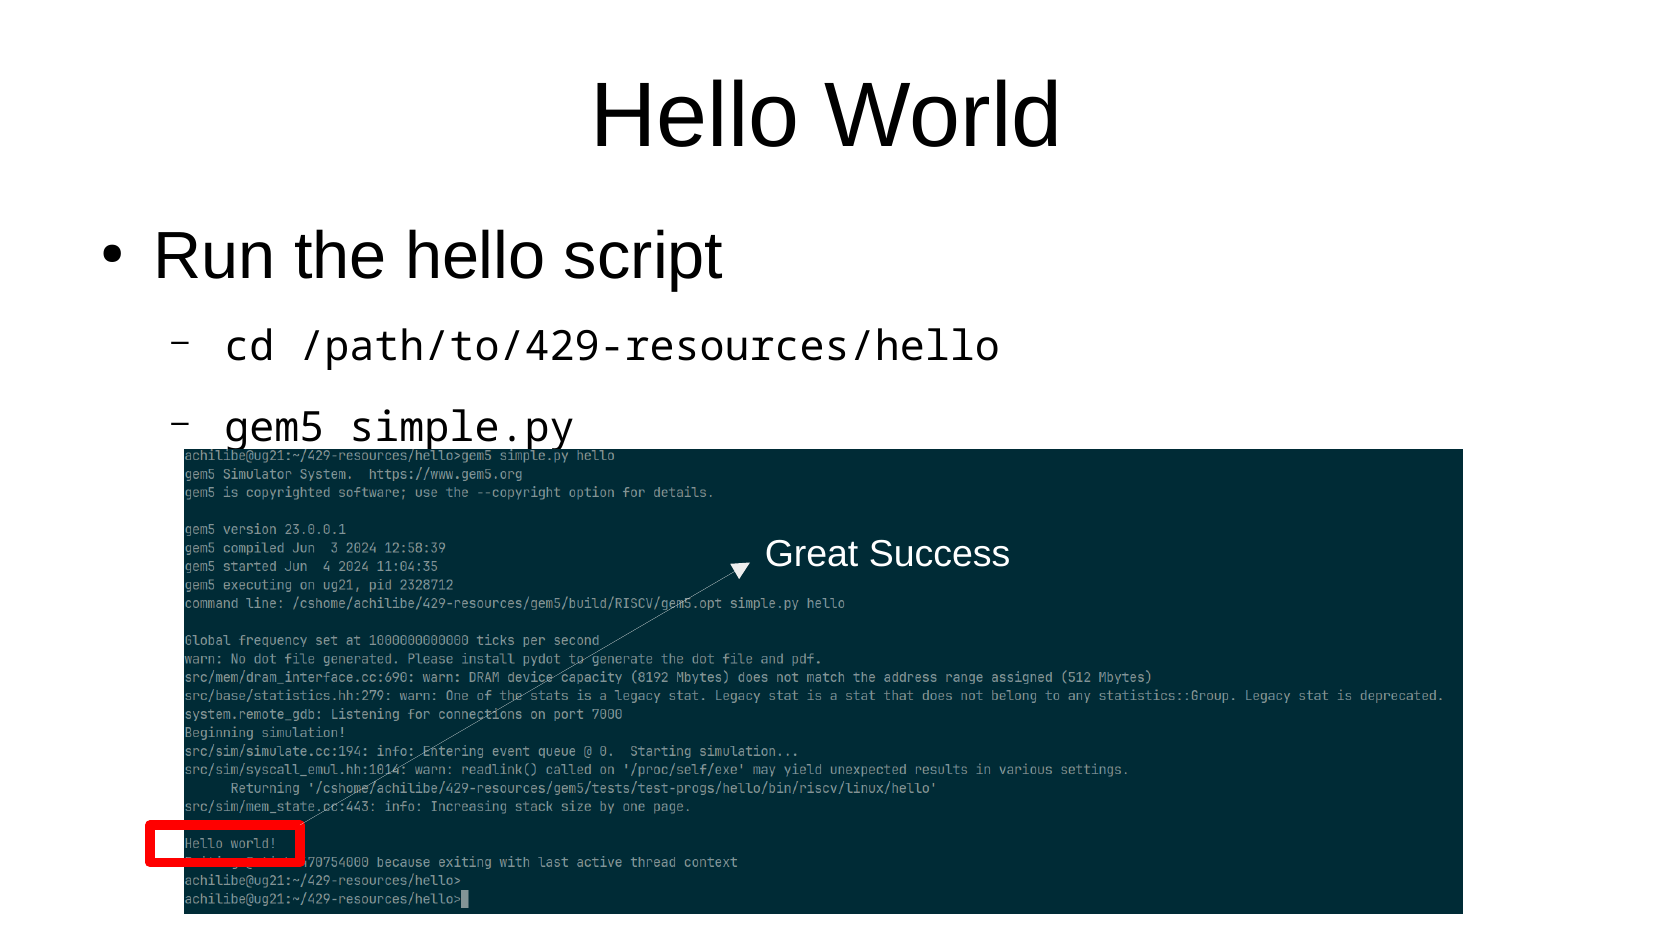

# Hello World
Run the hello script
cd /path/to/429-resources/hello
gem5 simple.py
Great Success